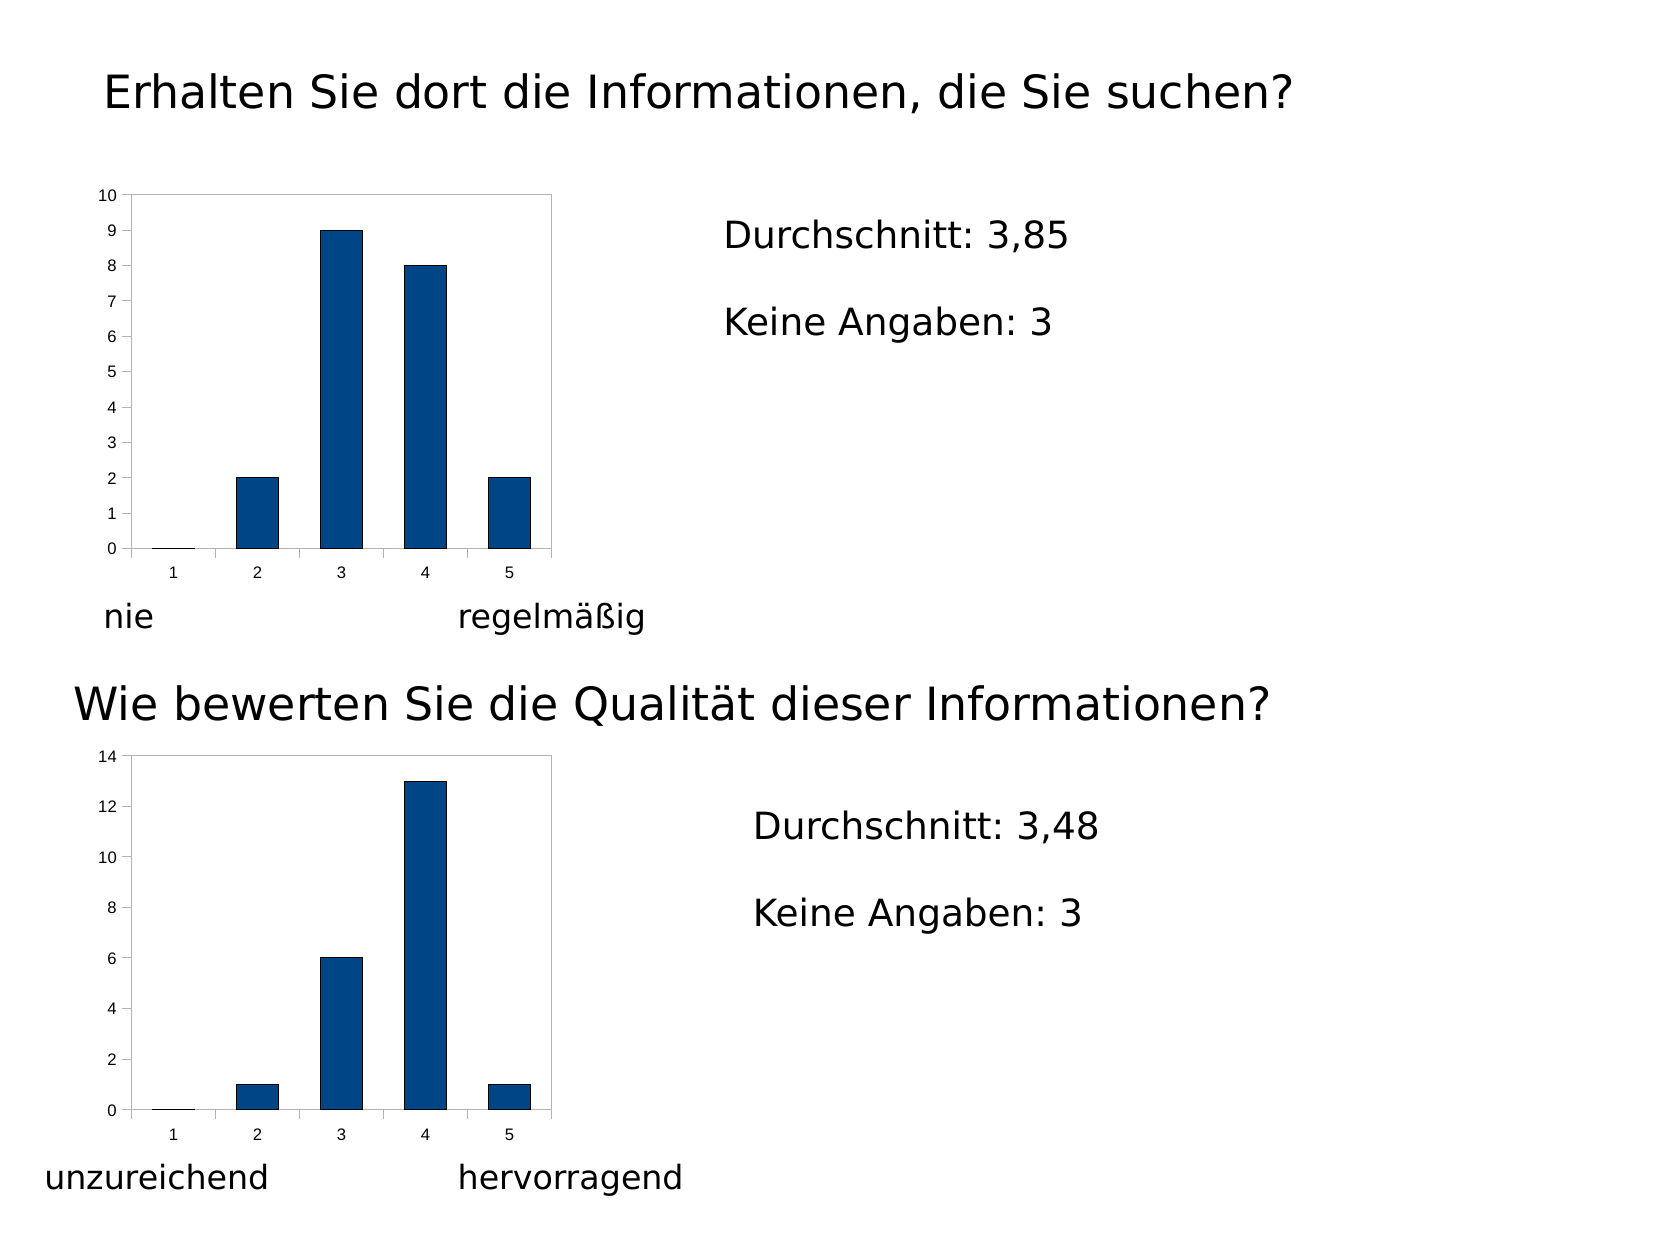

Erhalten Sie dort die Informationen, die Sie suchen?
### Chart
| Category | Zeile 68 |
|---|---|
| 1 | 0.0 |
| 2 | 2.0 |
| 3 | 9.0 |
| 4 | 8.0 |
| 5 | 2.0 |Durchschnitt: 3,85
Keine Angaben: 3
nie
regelmäßig
Wie bewerten Sie die Qualität dieser Informationen?
### Chart
| Category | Zeile 71 |
|---|---|
| 1 | 0.0 |
| 2 | 1.0 |
| 3 | 6.0 |
| 4 | 13.0 |
| 5 | 1.0 |Durchschnitt: 3,48
Keine Angaben: 3
unzureichend
hervorragend